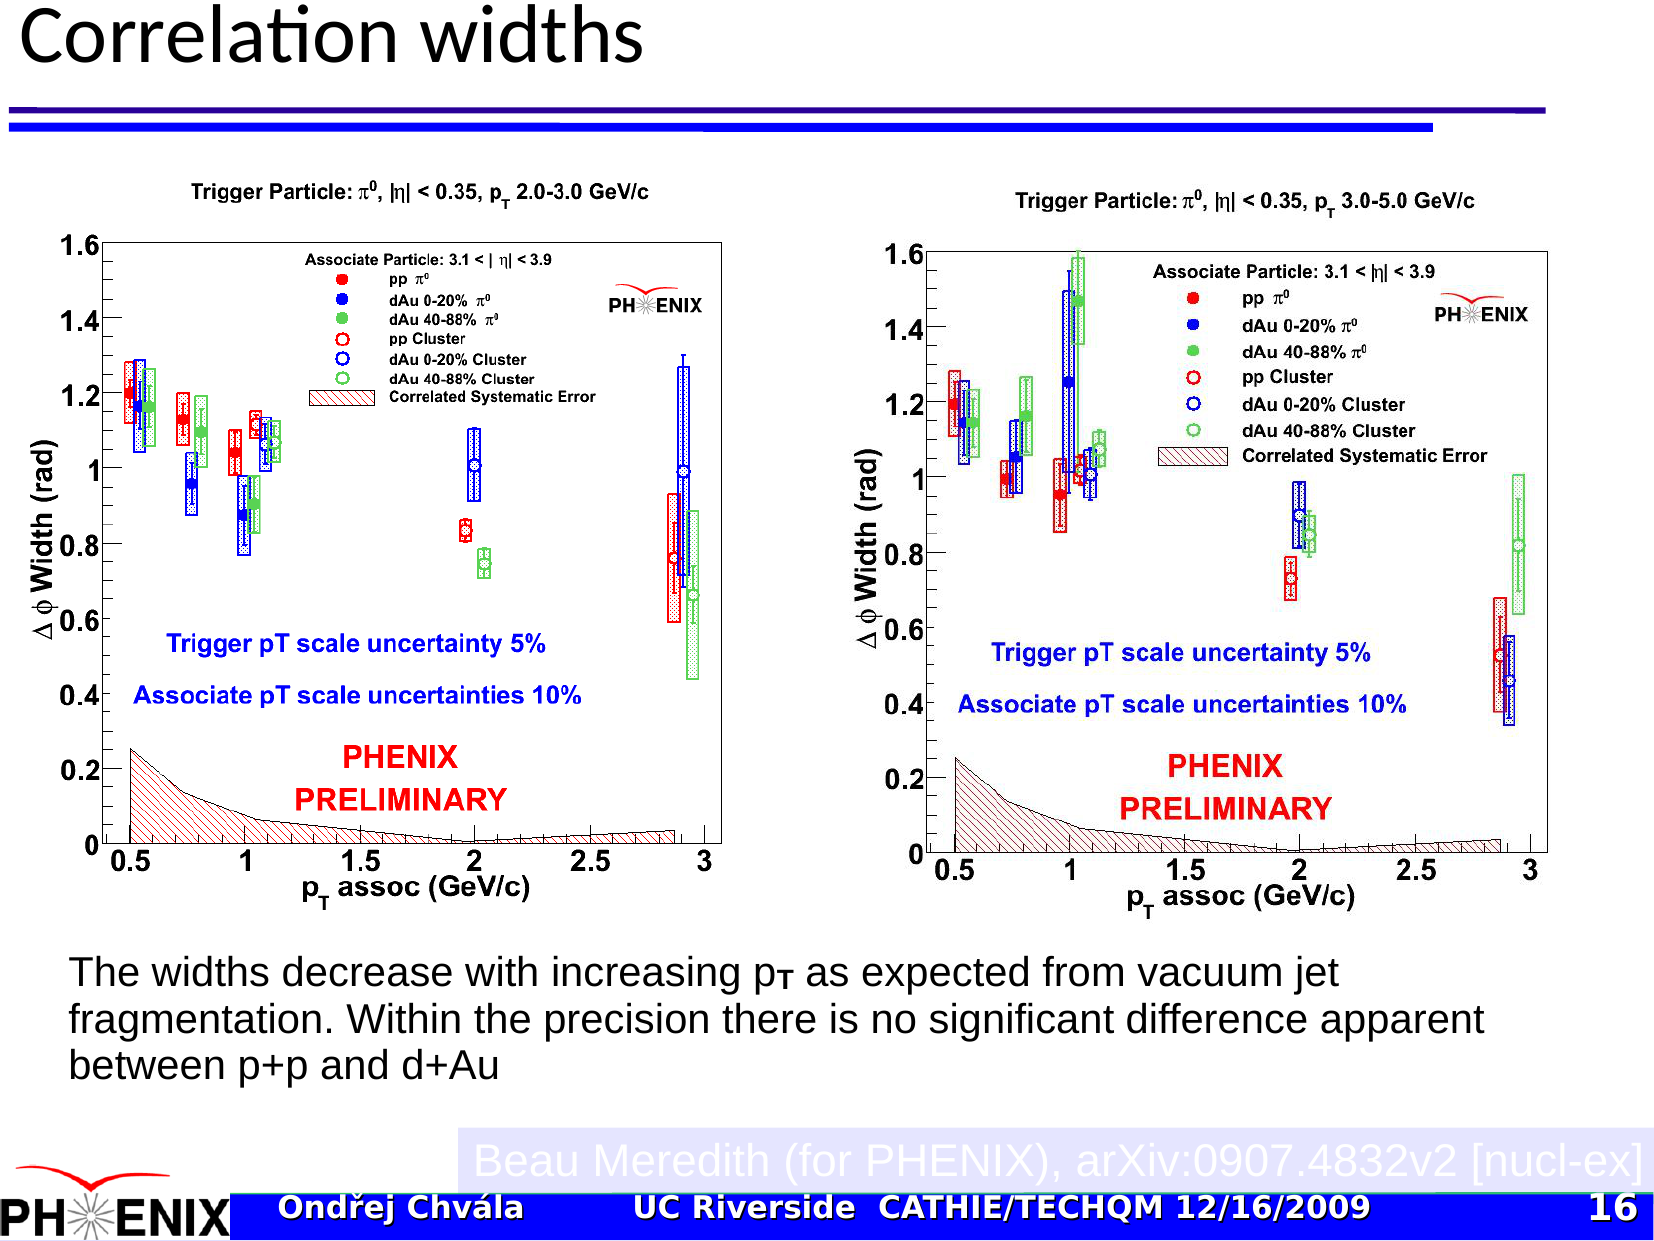

# Correlation widths
The widths decrease with increasing pT as expected from vacuum jet fragmentation. Within the precision there is no significant difference apparent
between p+p and d+Au
Beau Meredith (for PHENIX), arXiv:0907.4832v2 [nucl-ex]